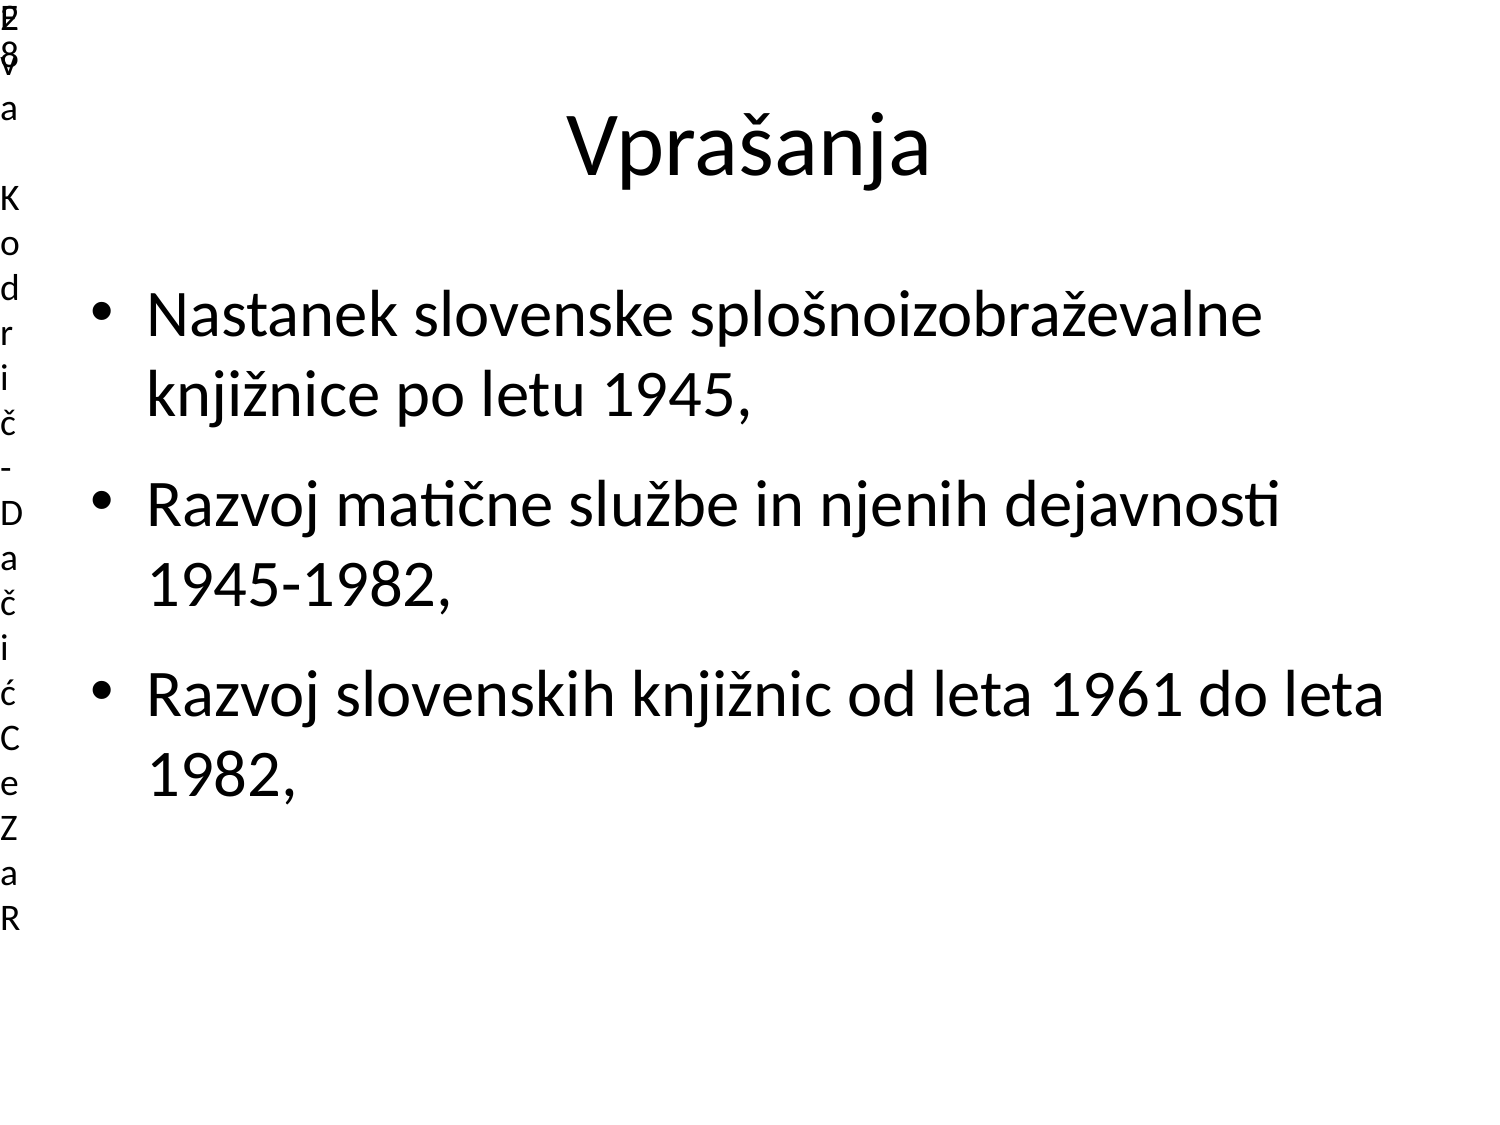

Eva Kodrič-Dačić
CeZaR
# Vprašanja
Nastanek slovenske splošnoizobraževalne knjižnice po letu 1945,
Razvoj matične službe in njenih dejavnosti 1945-1982,
Razvoj slovenskih knjižnic od leta 1961 do leta 1982,